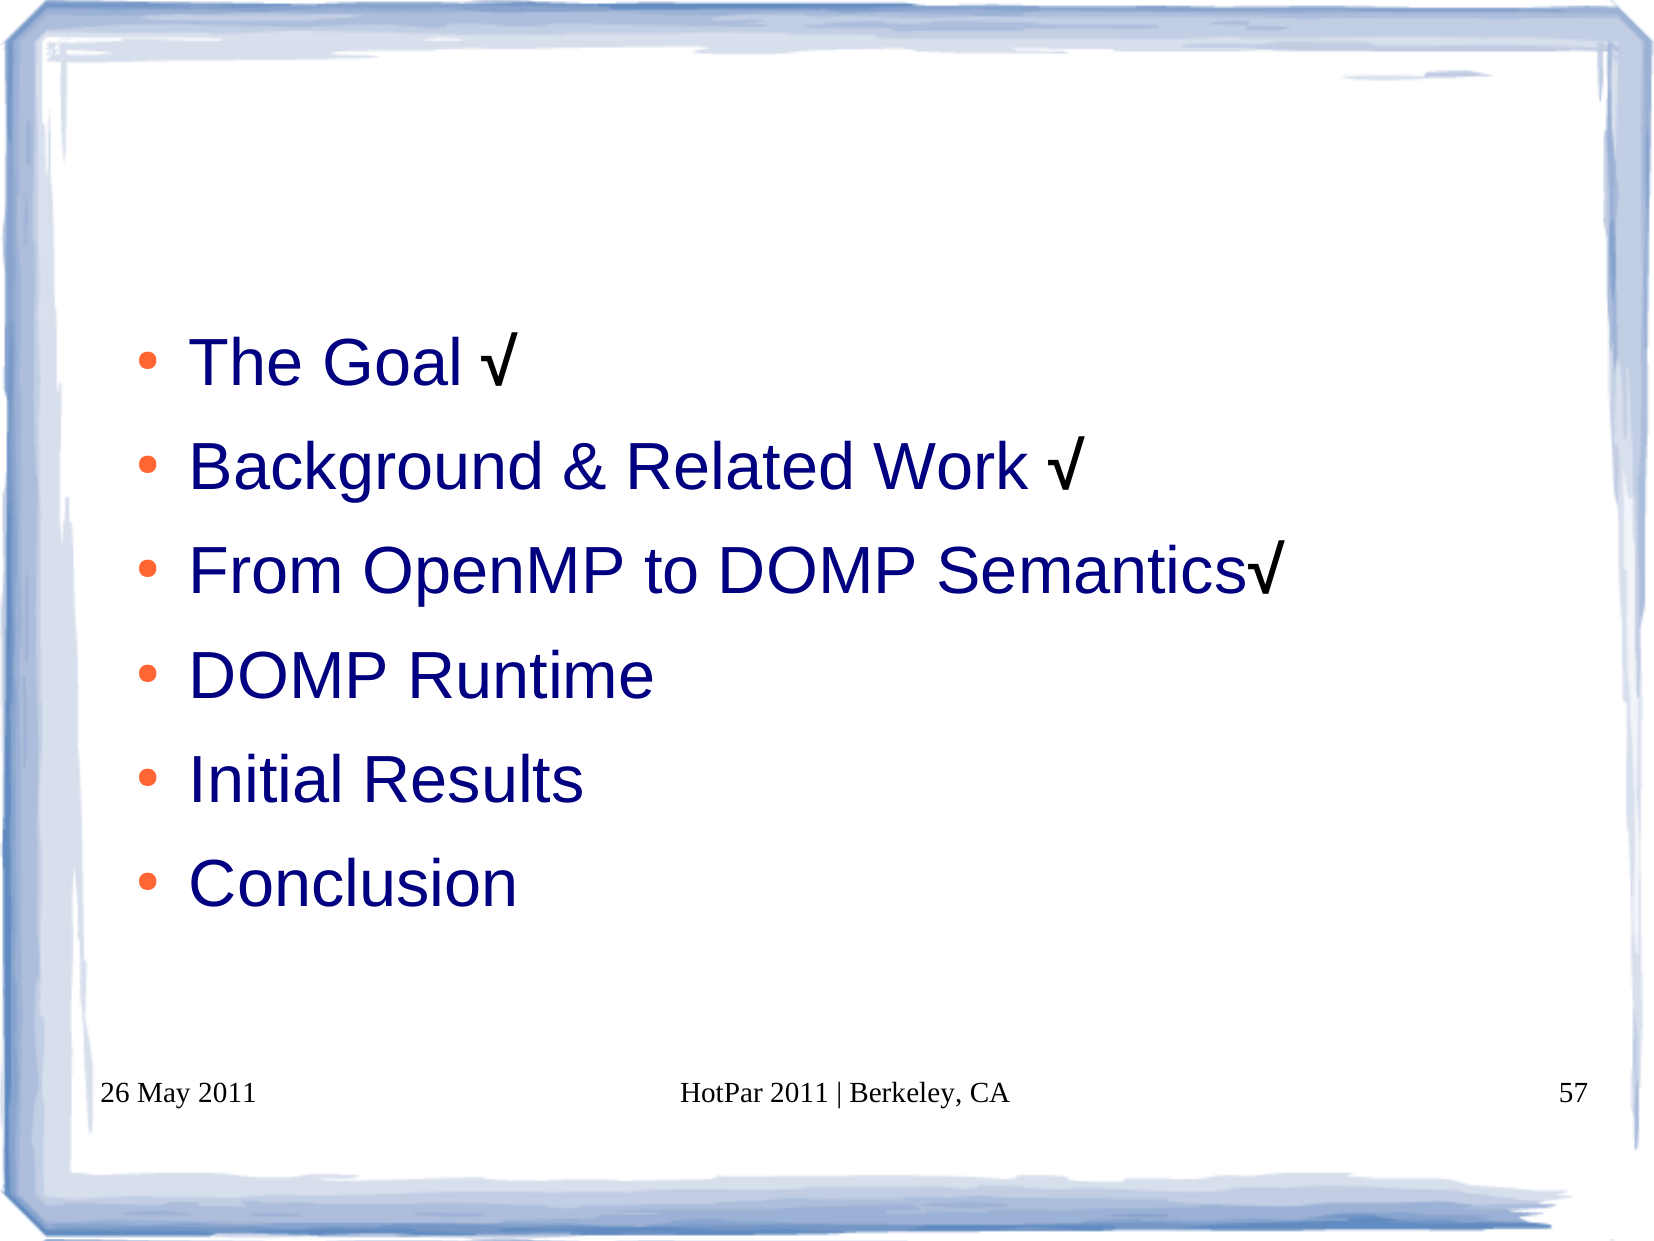

# The Goal √
Background & Related Work √
From OpenMP to DOMP Semantics√
DOMP Runtime
Initial Results
Conclusion
26 May 2011
HotPar 2011 | Berkeley, CA
57